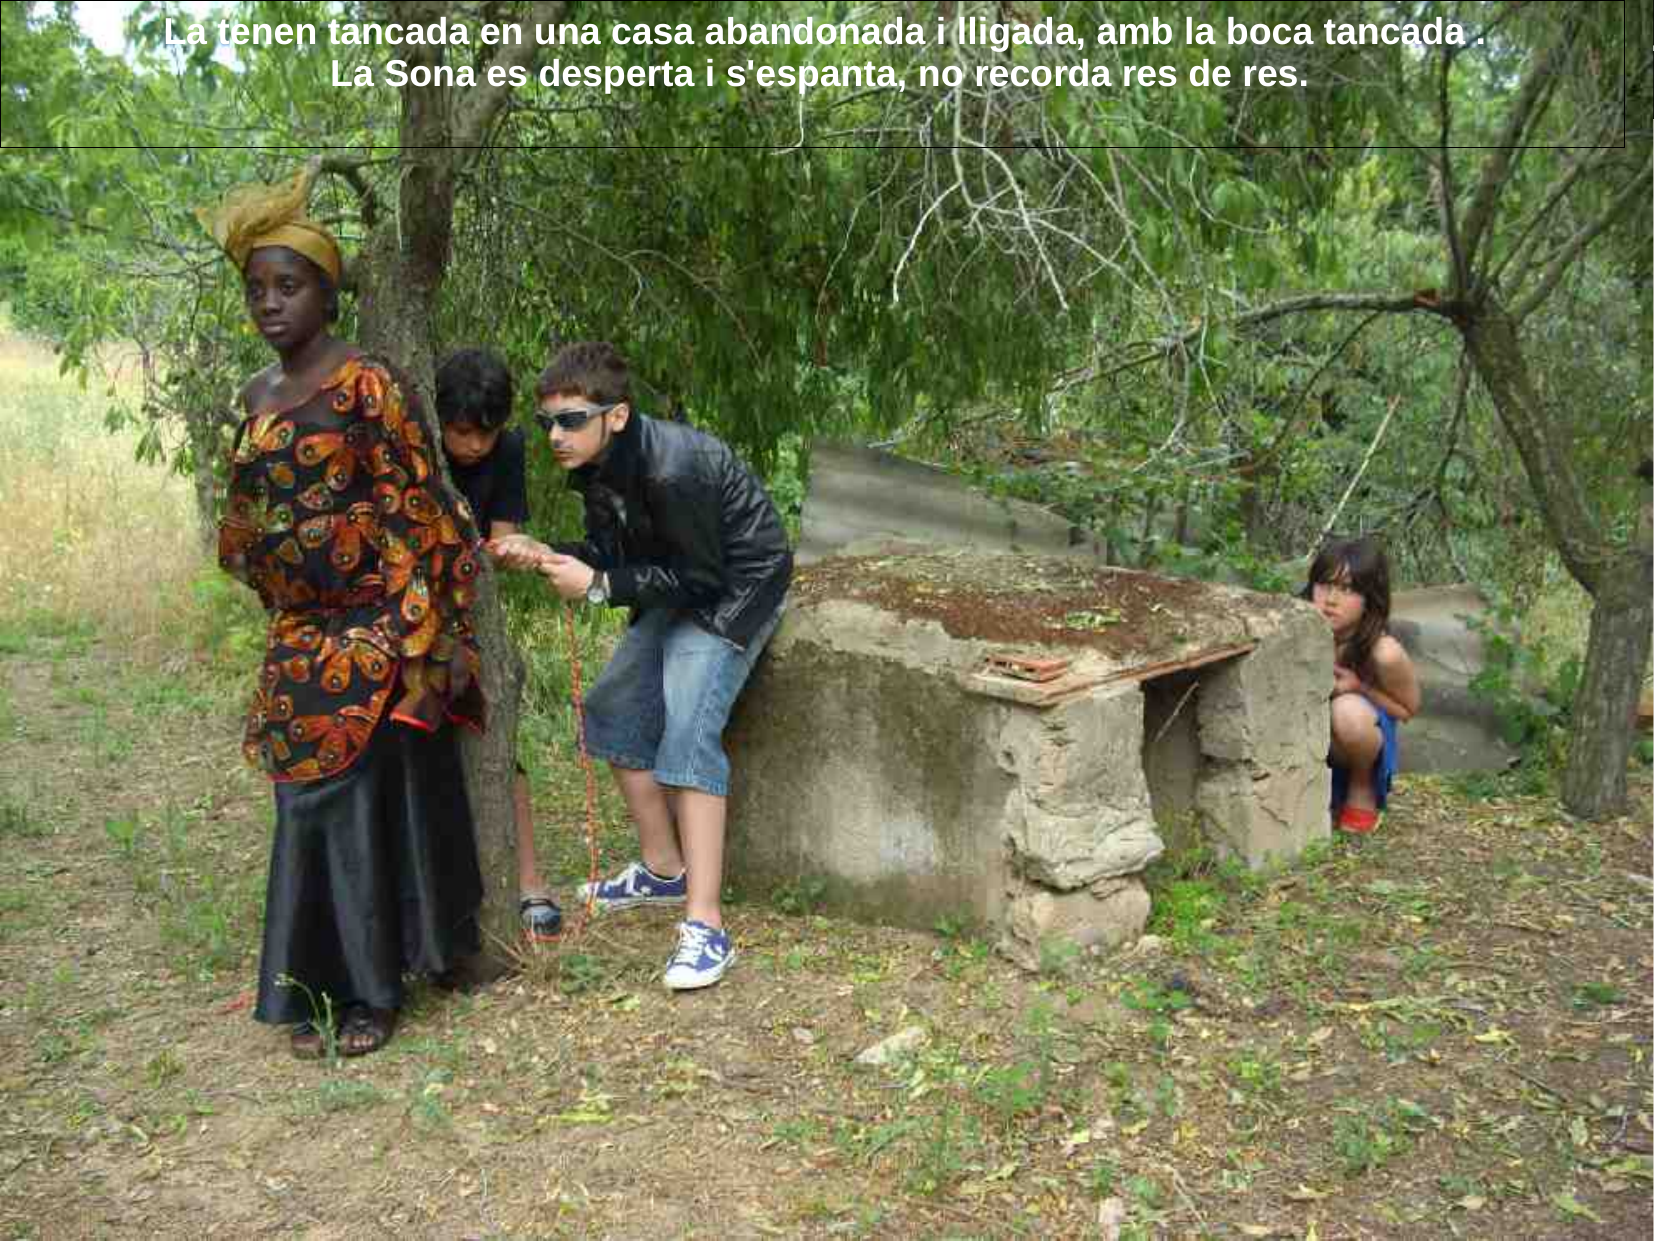

La tenen tancada en una casa avandonada i lligada, amb la boca tancada amb un esparedrap.
La Sona es desperta i s'espanta, no recorda res de res.
La tenen tancada en una casa abandonada i lligada, amb la boca tancada .
La Sona es desperta i s'espanta, no recorda res de res.